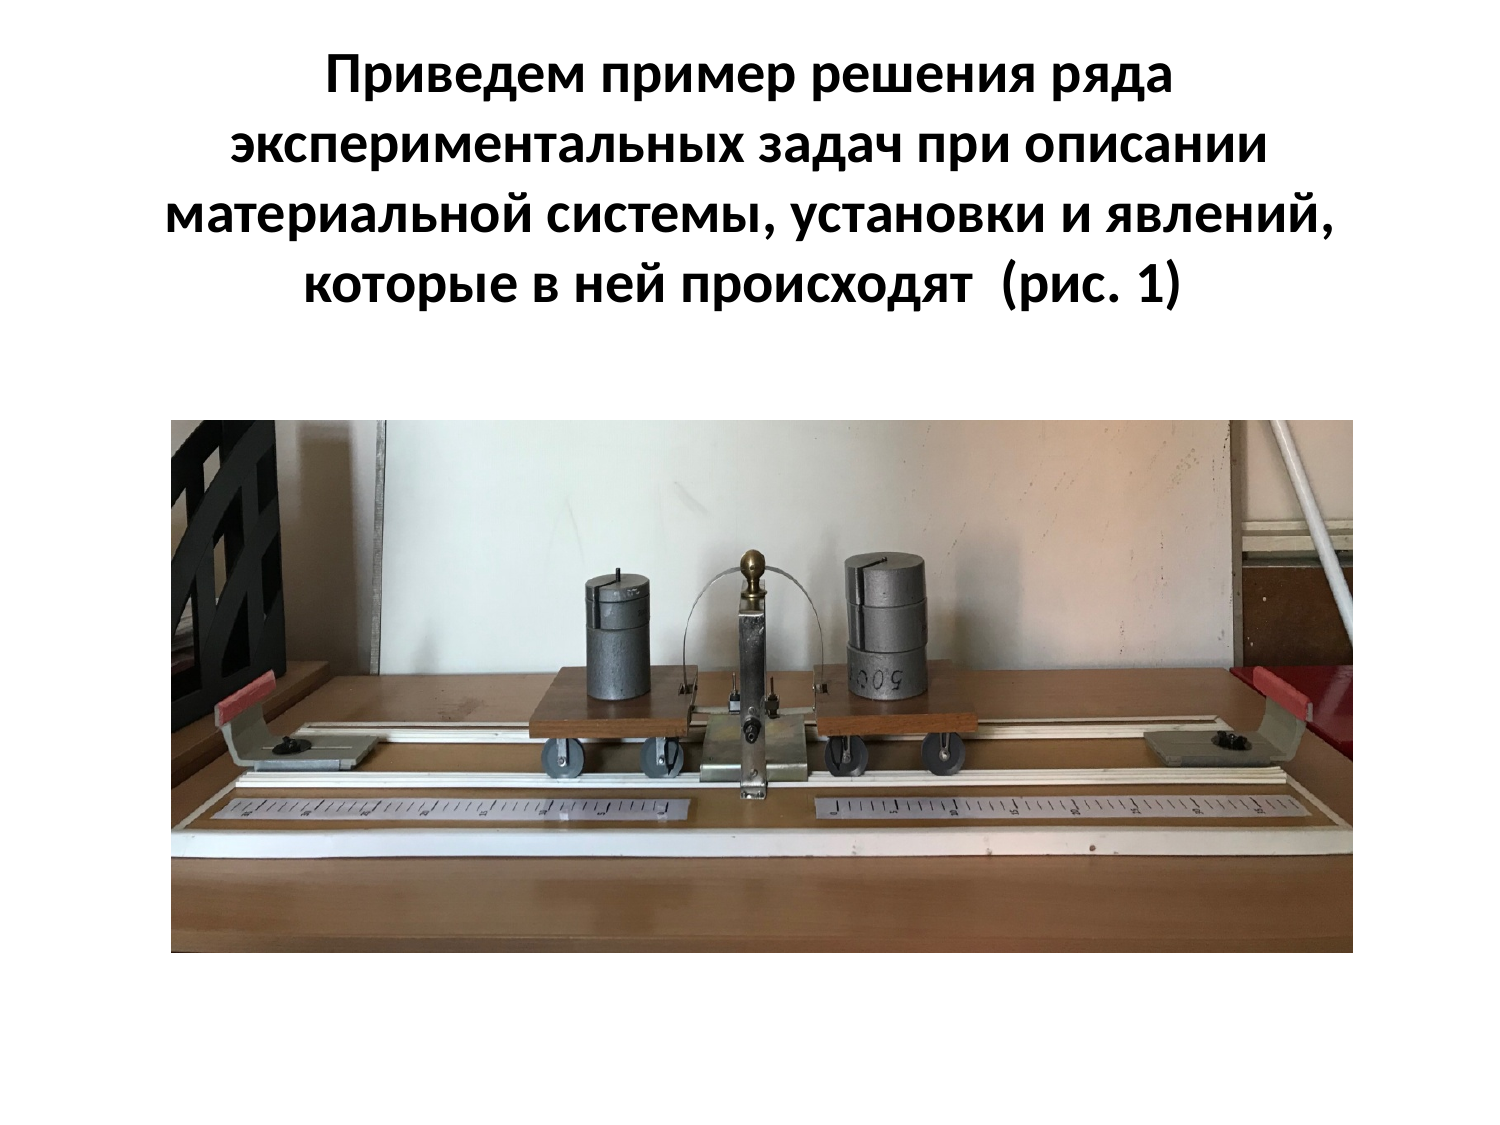

Приведем пример решения ряда экспериментальных задач при описании материальной системы, установки и явлений, которые в ней происходят (рис. 1)